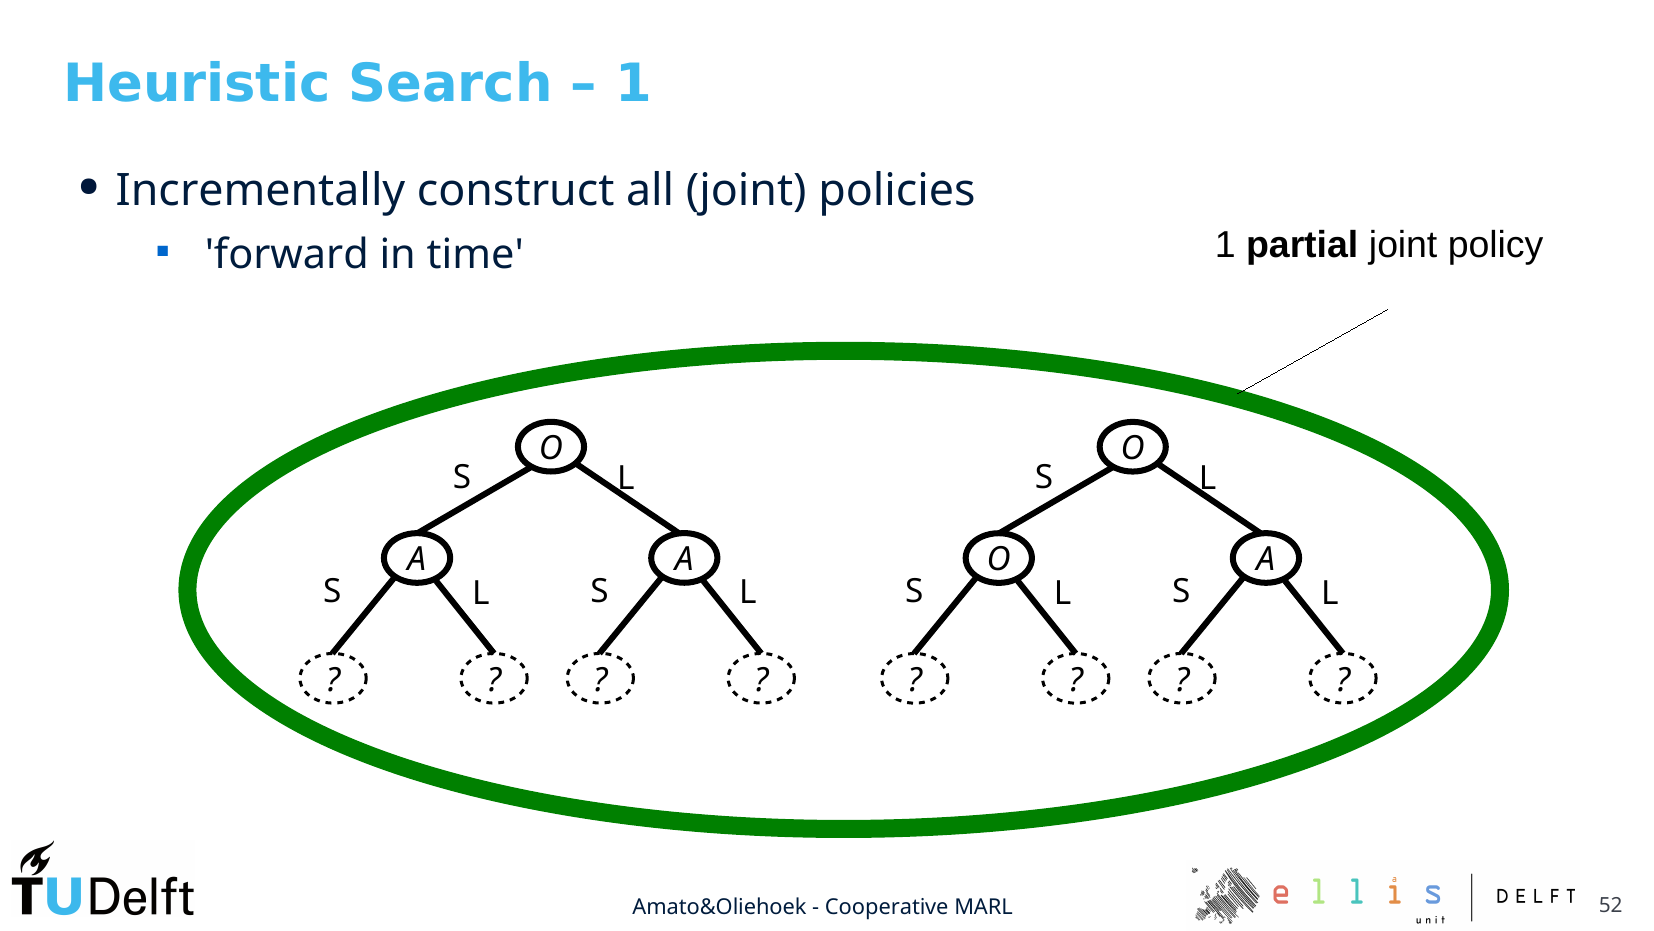

# Heuristic Search – 1
Incrementally construct all (joint) policies
'forward in time'
1 partial joint policy
O
S
L
A
A
S
S
L
L
?
?
?
?
O
S
L
A
O
S
S
L
L
?
?
?
?
Amato&Oliehoek - Cooperative MARL